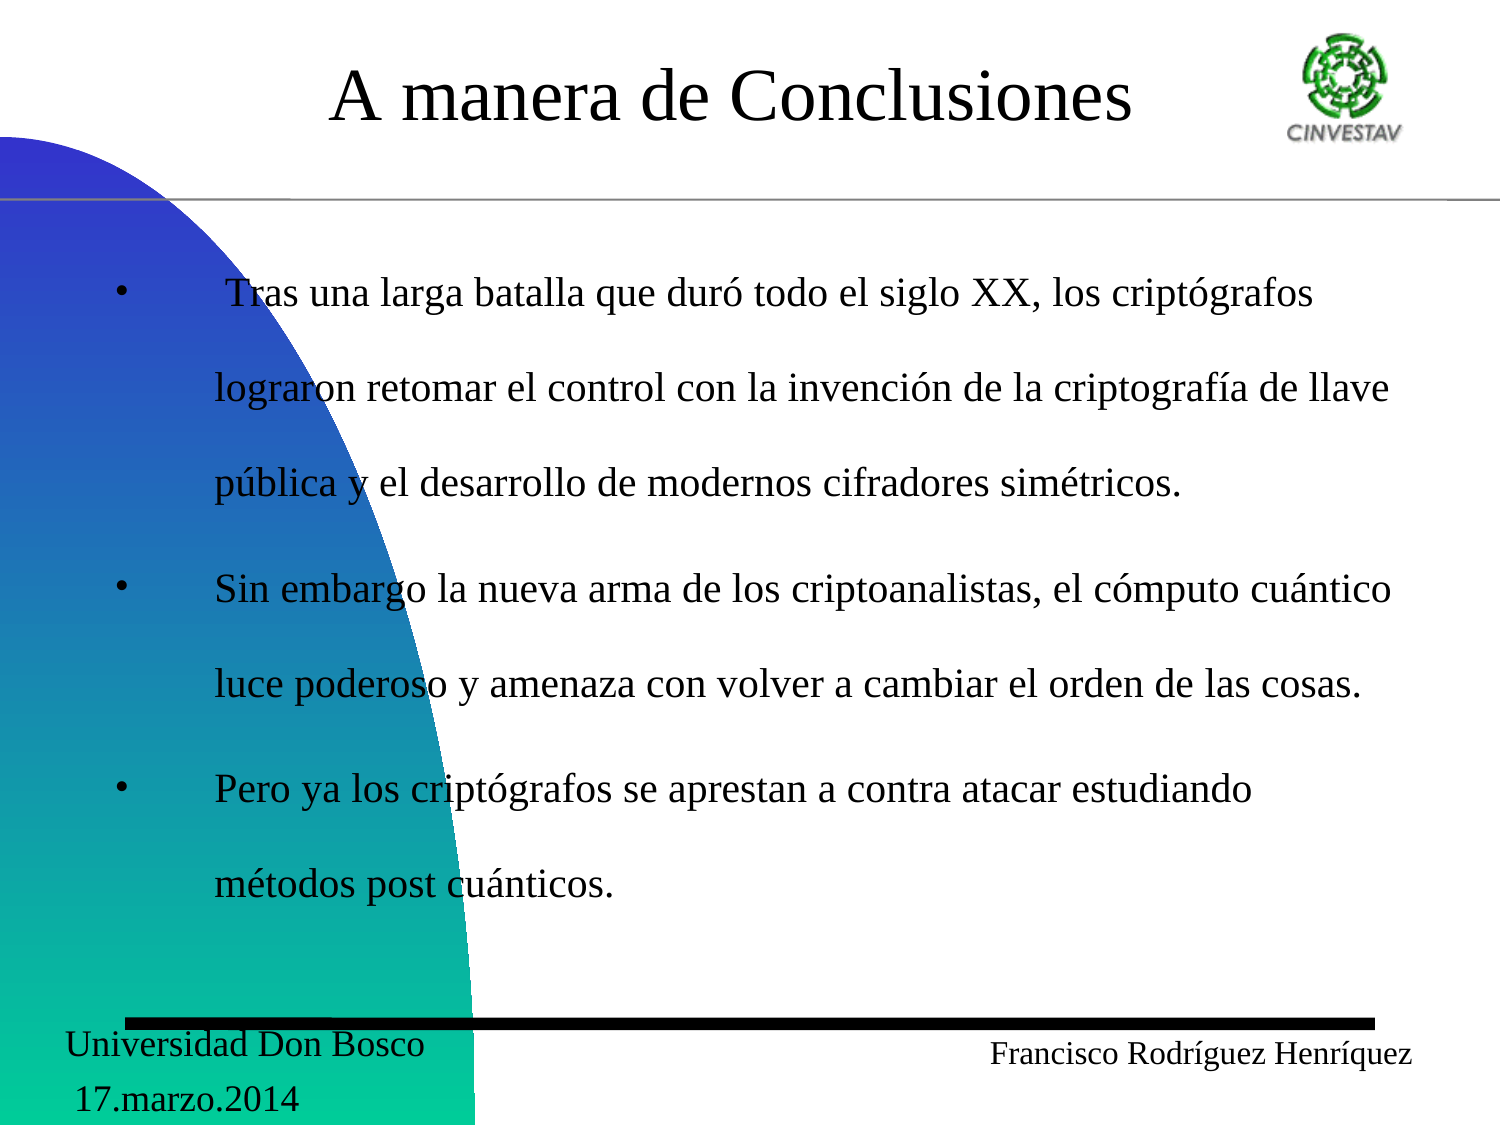

A manera de Conclusiones
 Tras una larga batalla que duró todo el siglo XX, los criptógrafos lograron retomar el control con la invención de la criptografía de llave pública y el desarrollo de modernos cifradores simétricos.
Sin embargo la nueva arma de los criptoanalistas, el cómputo cuántico luce poderoso y amenaza con volver a cambiar el orden de las cosas.
Pero ya los criptógrafos se aprestan a contra atacar estudiando métodos post cuánticos.